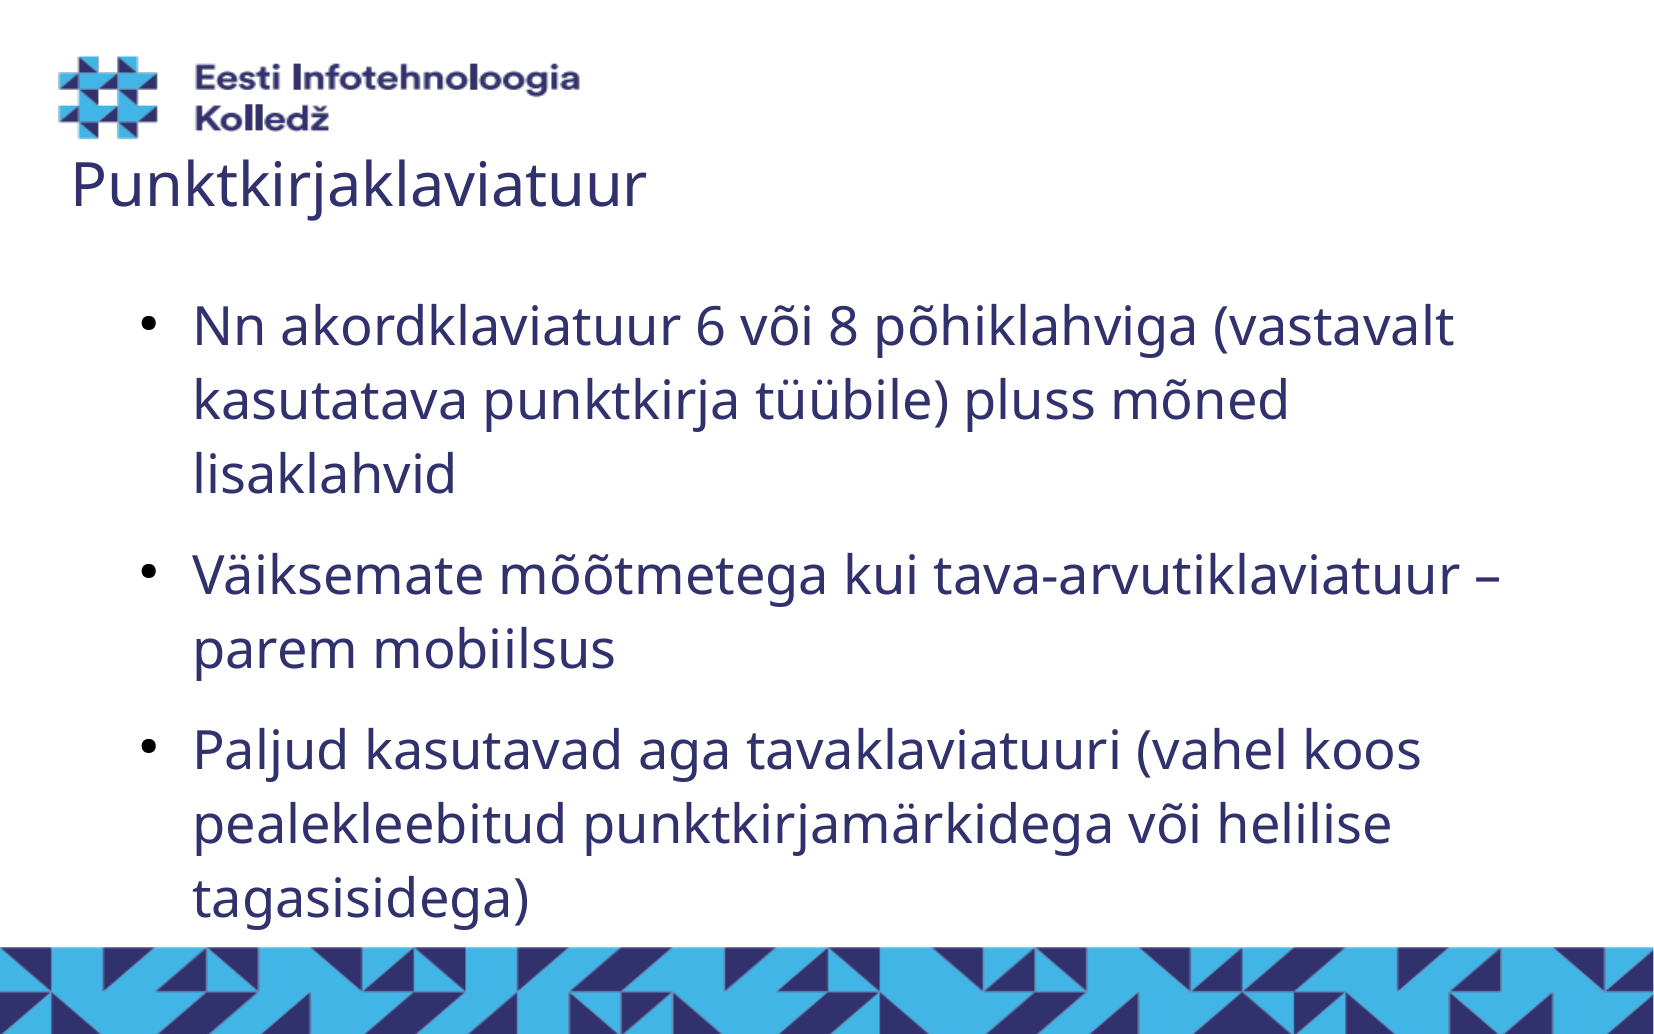

# Punktkirjaklaviatuur
Nn akordklaviatuur 6 või 8 põhiklahviga (vastavalt kasutatava punktkirja tüübile) pluss mõned lisaklahvid
Väiksemate mõõtmetega kui tava-arvutiklaviatuur – parem mobiilsus
Paljud kasutavad aga tavaklaviatuuri (vahel koos pealekleebitud punktkirjamärkidega või helilise tagasisidega)